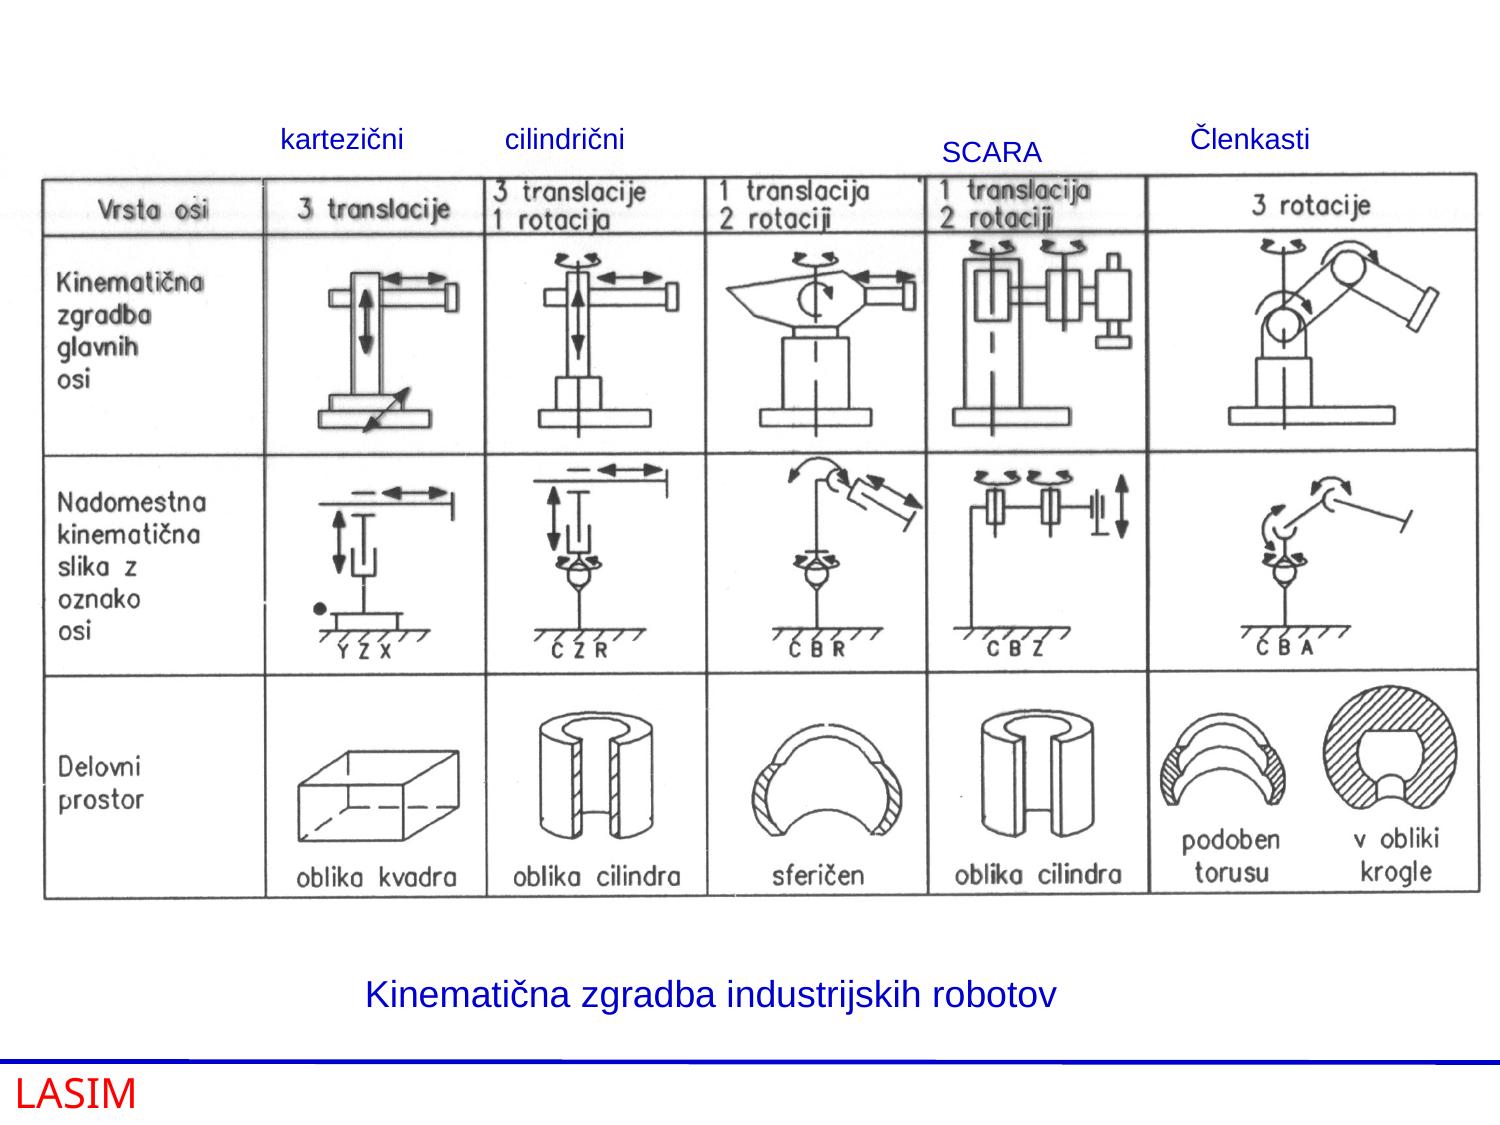

kartezični
cilindrični
Členkasti
SCARA
Kinematična zgradba industrijskih robotov